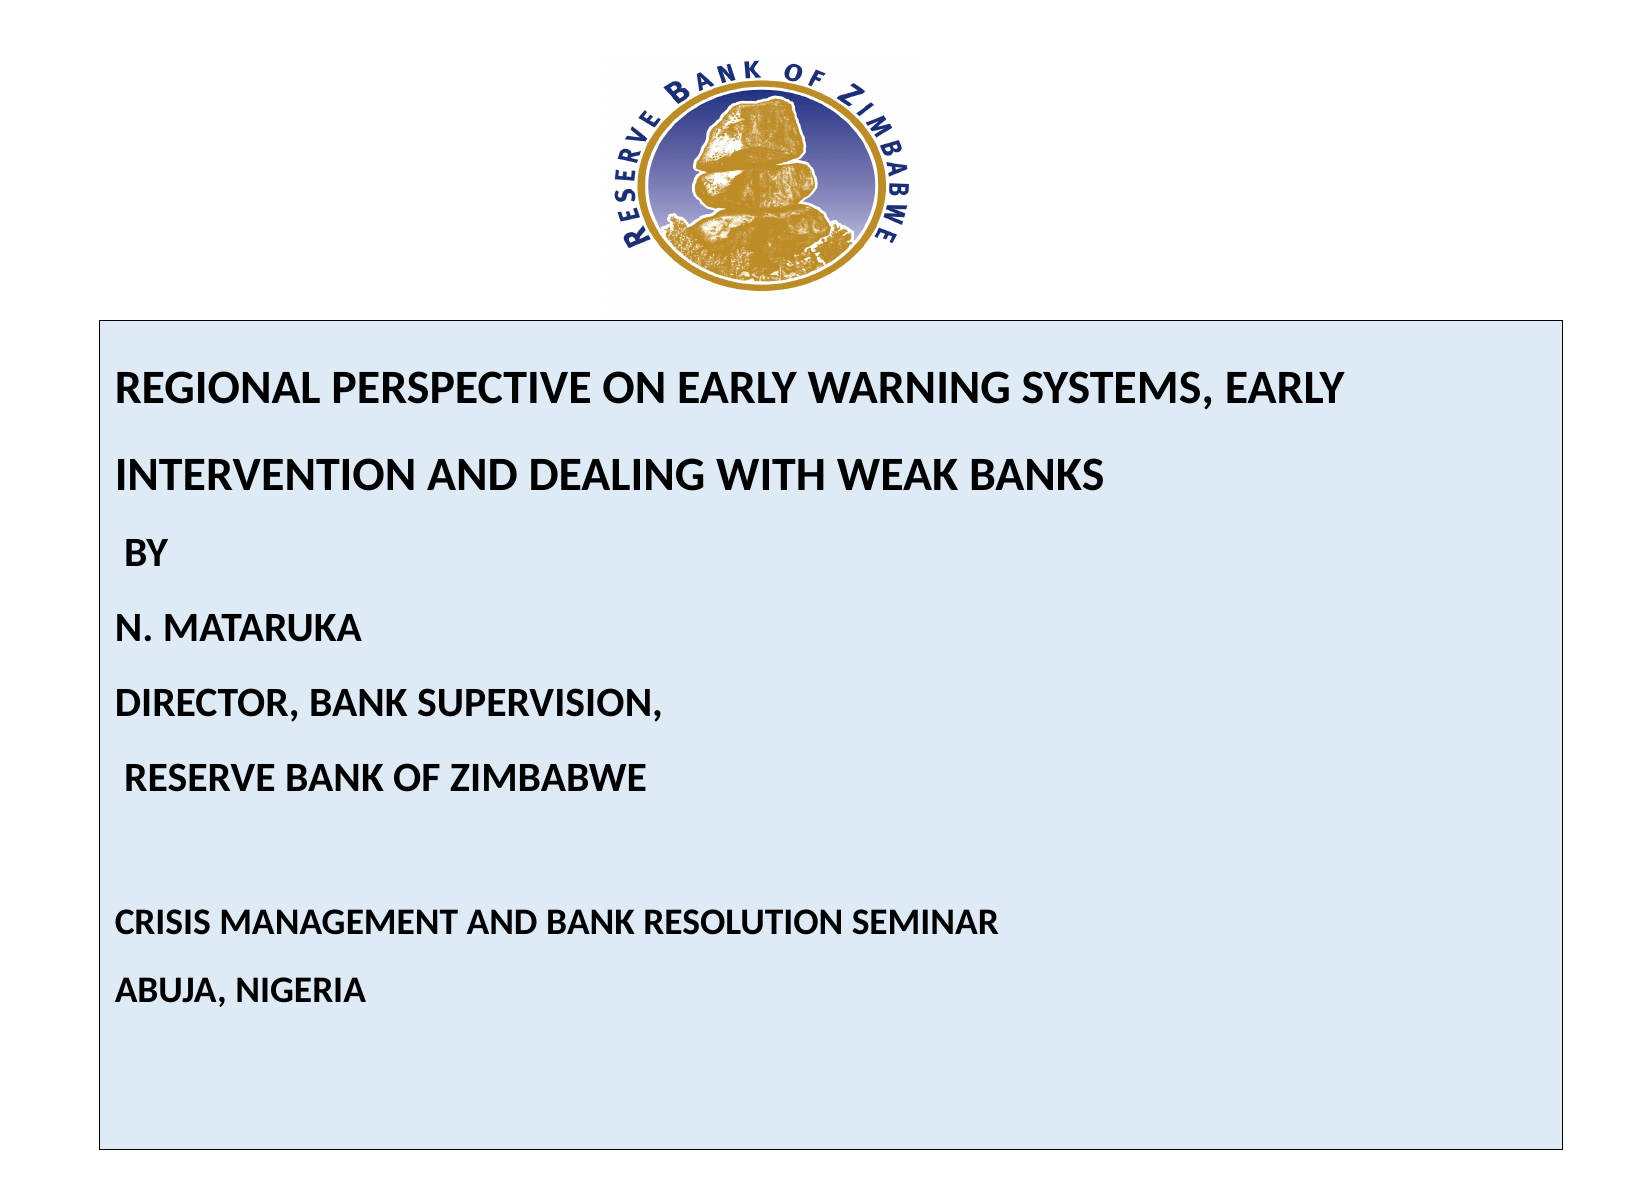

# REGIONAL PERSPECTIVE ON EARLY WARNING SYSTEMS, EARLY INTERVENTION AND DEALING WITH WEAK BANKS  BY N. MATARUKA DIRECTOR, BANK SUPERVISION, RESERVE BANK OF ZIMBABWE CRISIS MANAGEMENT AND BANK RESOLUTION SEMINAR ABUJA, NIGERIA